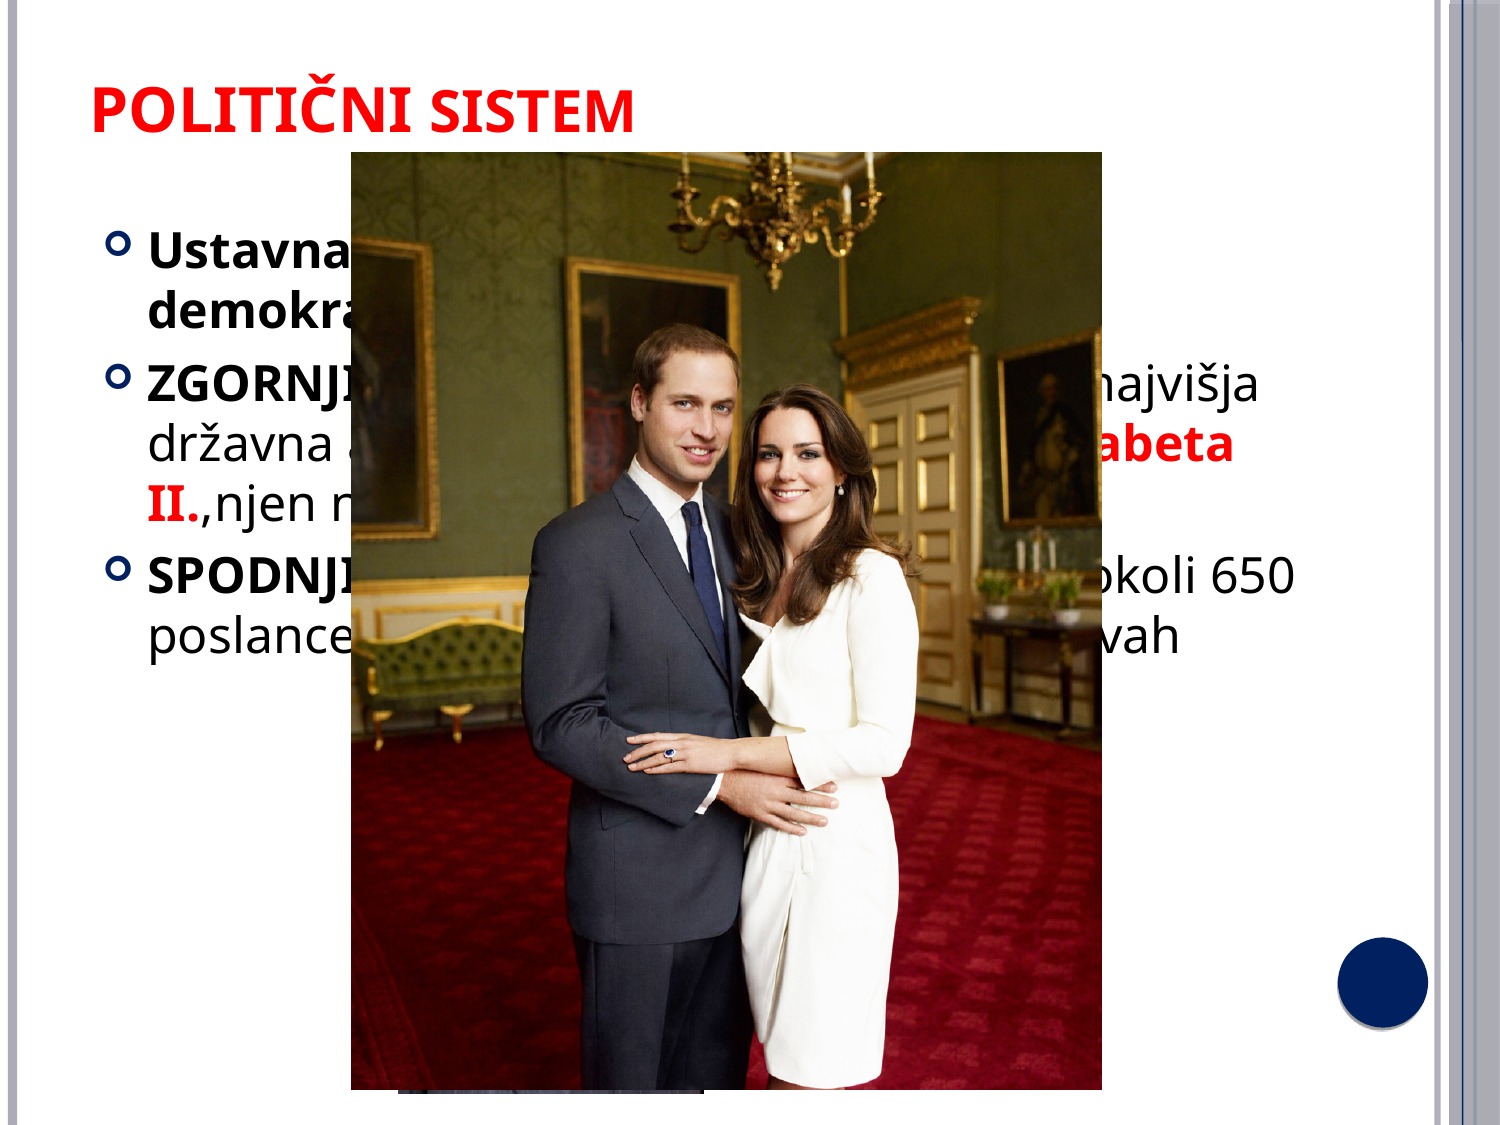

# POLITIČNI SISTEM
Ustavna monarhija in parlamentarna demokracija
ZGORNJI DOM PARLAMENTA:v njem je najvišja državna avtoriteta oz. vodja-kraljica Elizabeta II.,njen naslednik-princ Charles
SPODNJI DOM PARLAMENTA:v njem je okoli 650 poslancev,ki so izvoljeni na splošnih volitvah